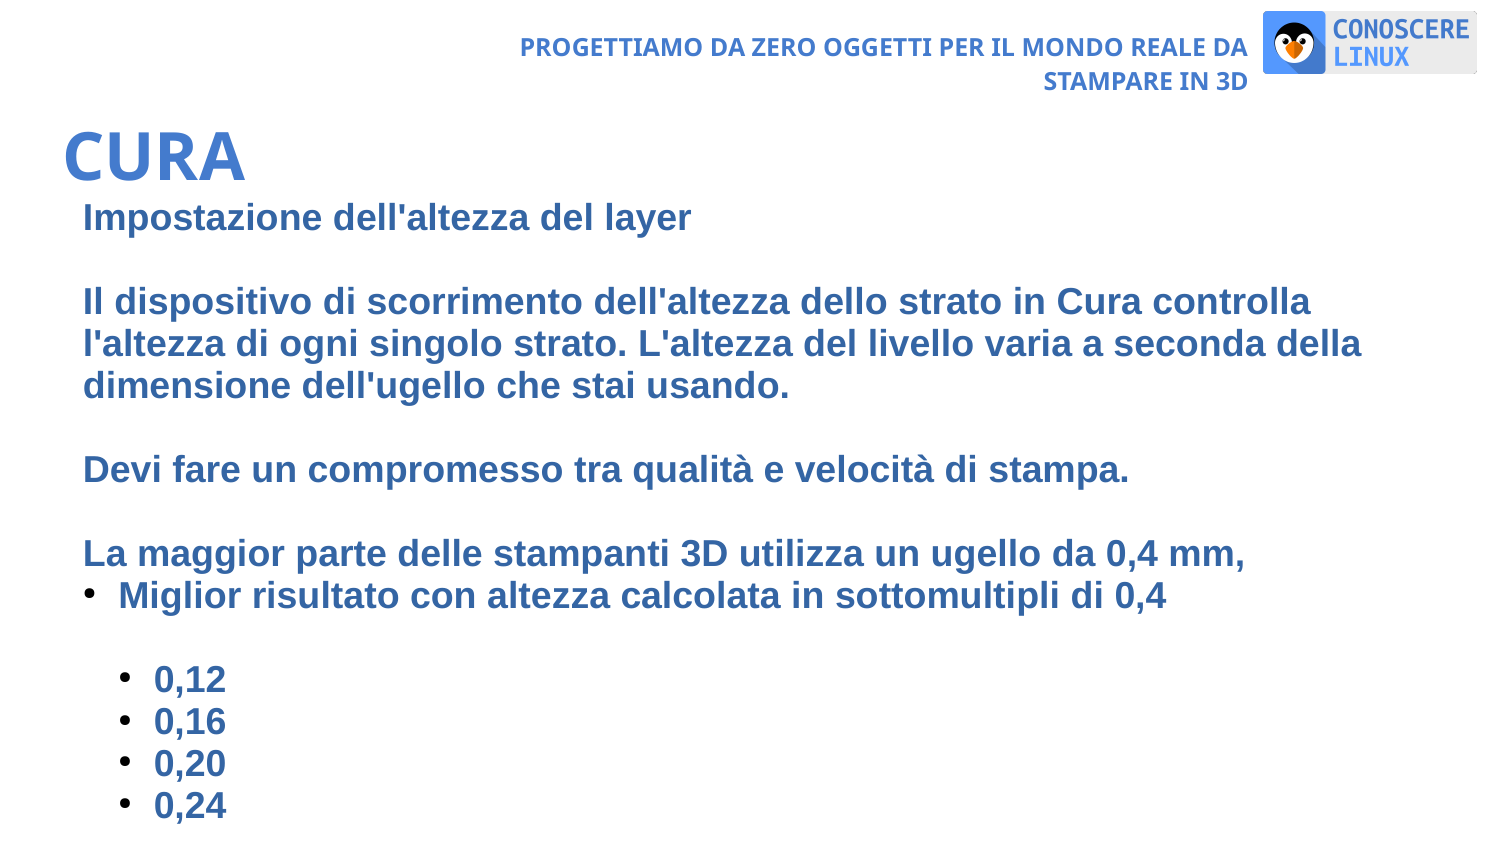

PROGETTIAMO DA ZERO OGGETTI PER IL MONDO REALE DA STAMPARE IN 3D
CURA
Impostazione dell'altezza del layer
Il dispositivo di scorrimento dell'altezza dello strato in Cura controlla l'altezza di ogni singolo strato. L'altezza del livello varia a seconda della dimensione dell'ugello che stai usando.
Devi fare un compromesso tra qualità e velocità di stampa.
La maggior parte delle stampanti 3D utilizza un ugello da 0,4 mm,
Miglior risultato con altezza calcolata in sottomultipli di 0,4
0,12
0,16
0,20
0,24